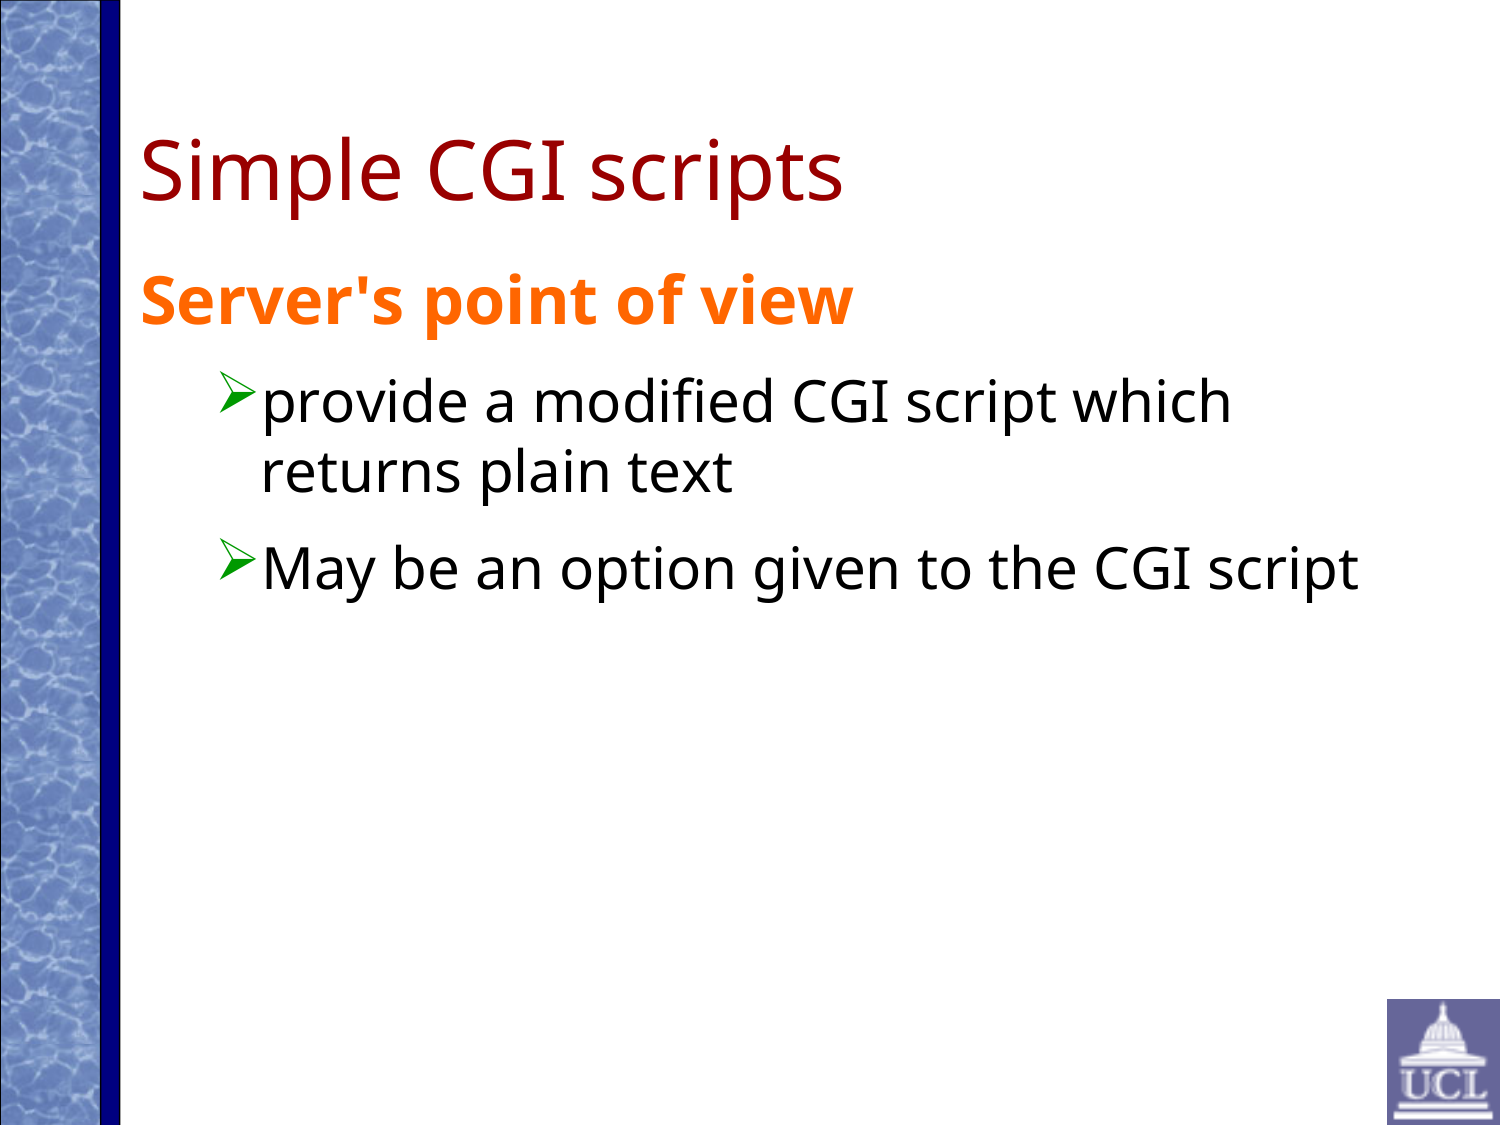

# Simple CGI scripts
Server's point of view
provide a modified CGI script which returns plain text
May be an option given to the CGI script